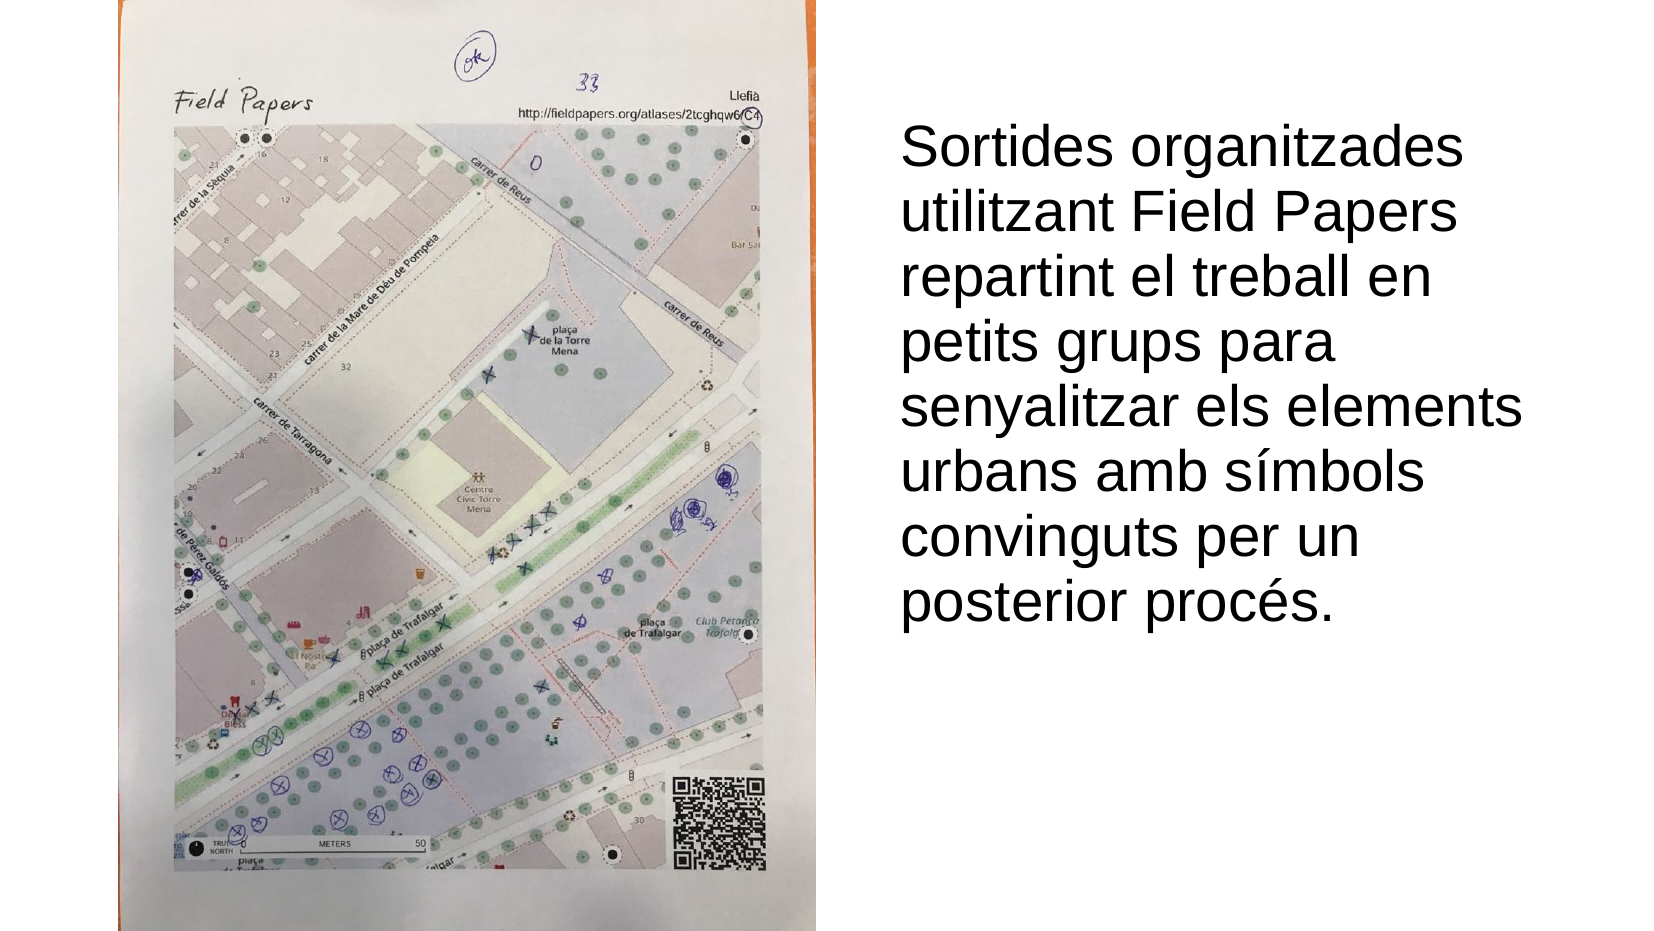

Sortides organitzades utilitzant Field Papers repartint el treball en petits grups para senyalitzar els elements urbans amb símbols convinguts per un posterior procés.